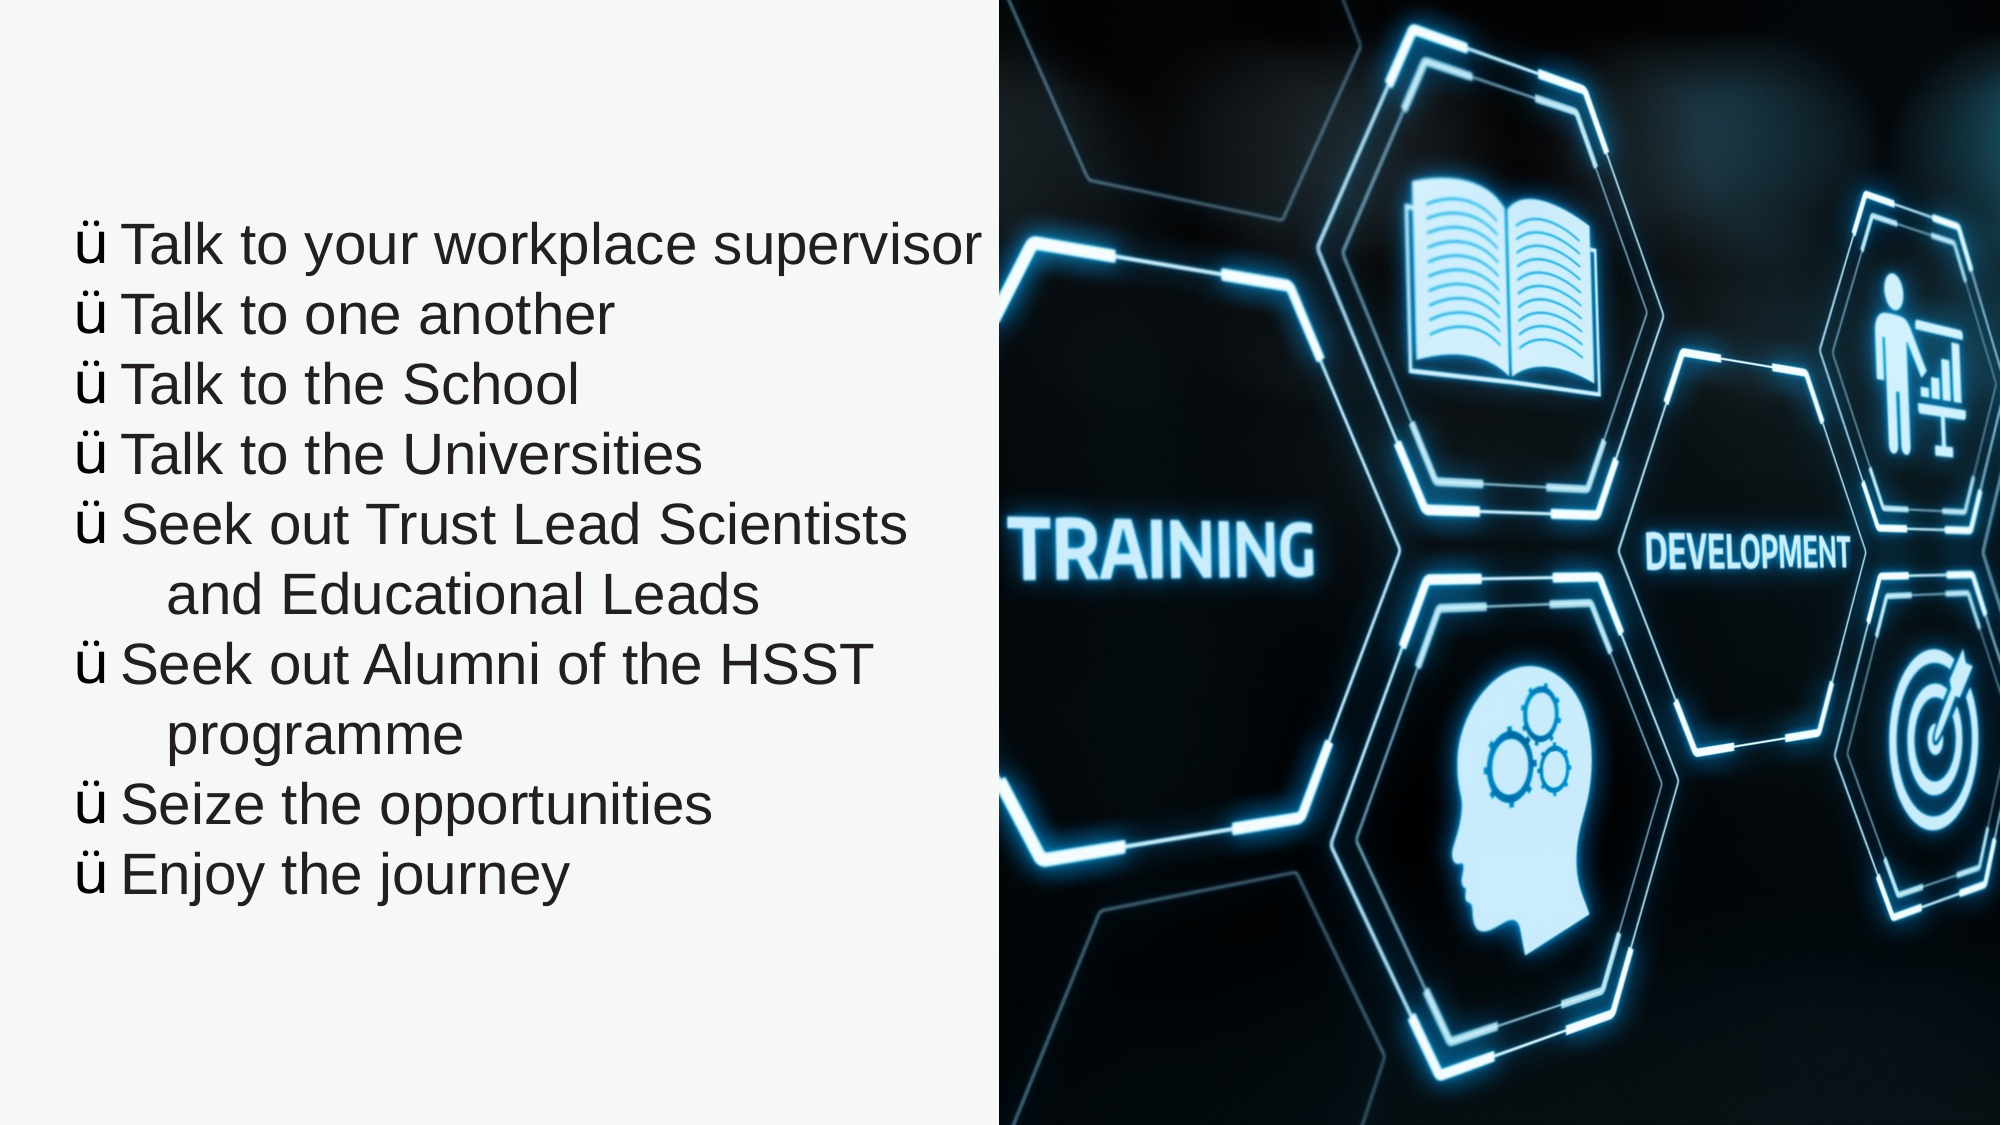

# Top tips for success
Talk to your workplace supervisor
Talk to one another
Talk to the School
Talk to the Universities
Seek out Trust Lead Scientists and Educational Leads
Seek out Alumni of the HSST programme
Seize the opportunities
Enjoy the journey